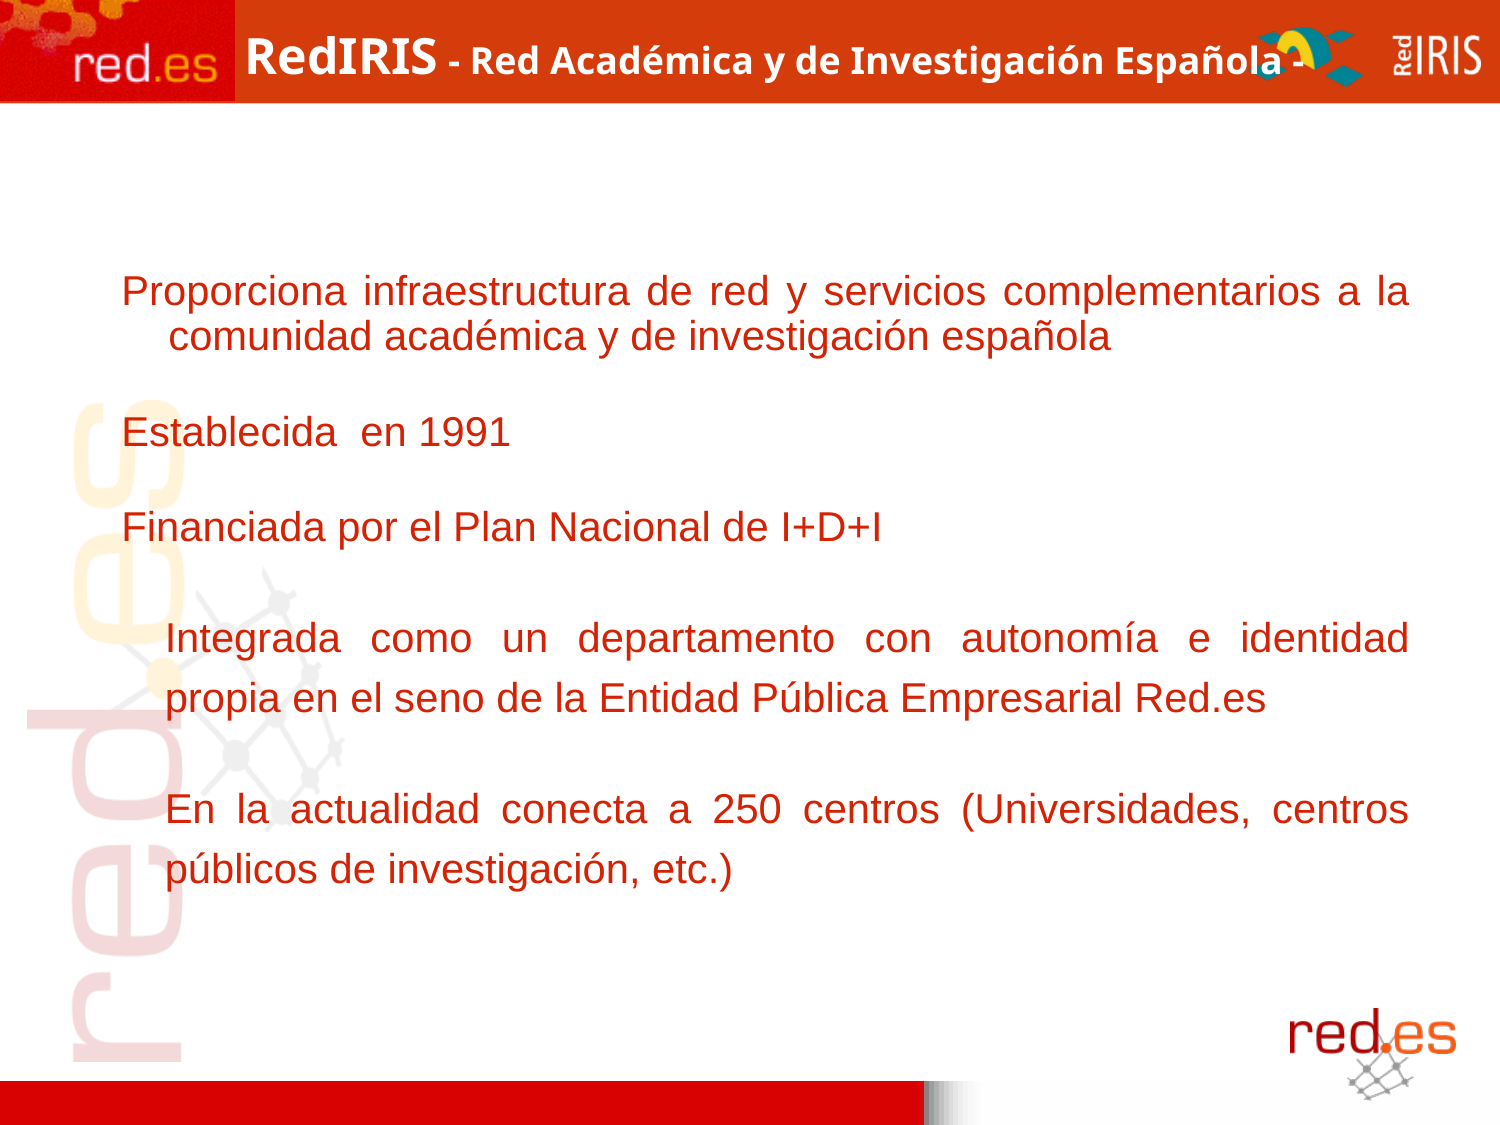

# RedIRIS - Red Académica y de Investigación Española -
Proporciona infraestructura de red y servicios complementarios a la comunidad académica y de investigación española
Establecida en 1991
Financiada por el Plan Nacional de I+D+I
Integrada como un departamento con autonomía e identidad propia en el seno de la Entidad Pública Empresarial Red.es
En la actualidad conecta a 250 centros (Universidades, centros públicos de investigación, etc.)